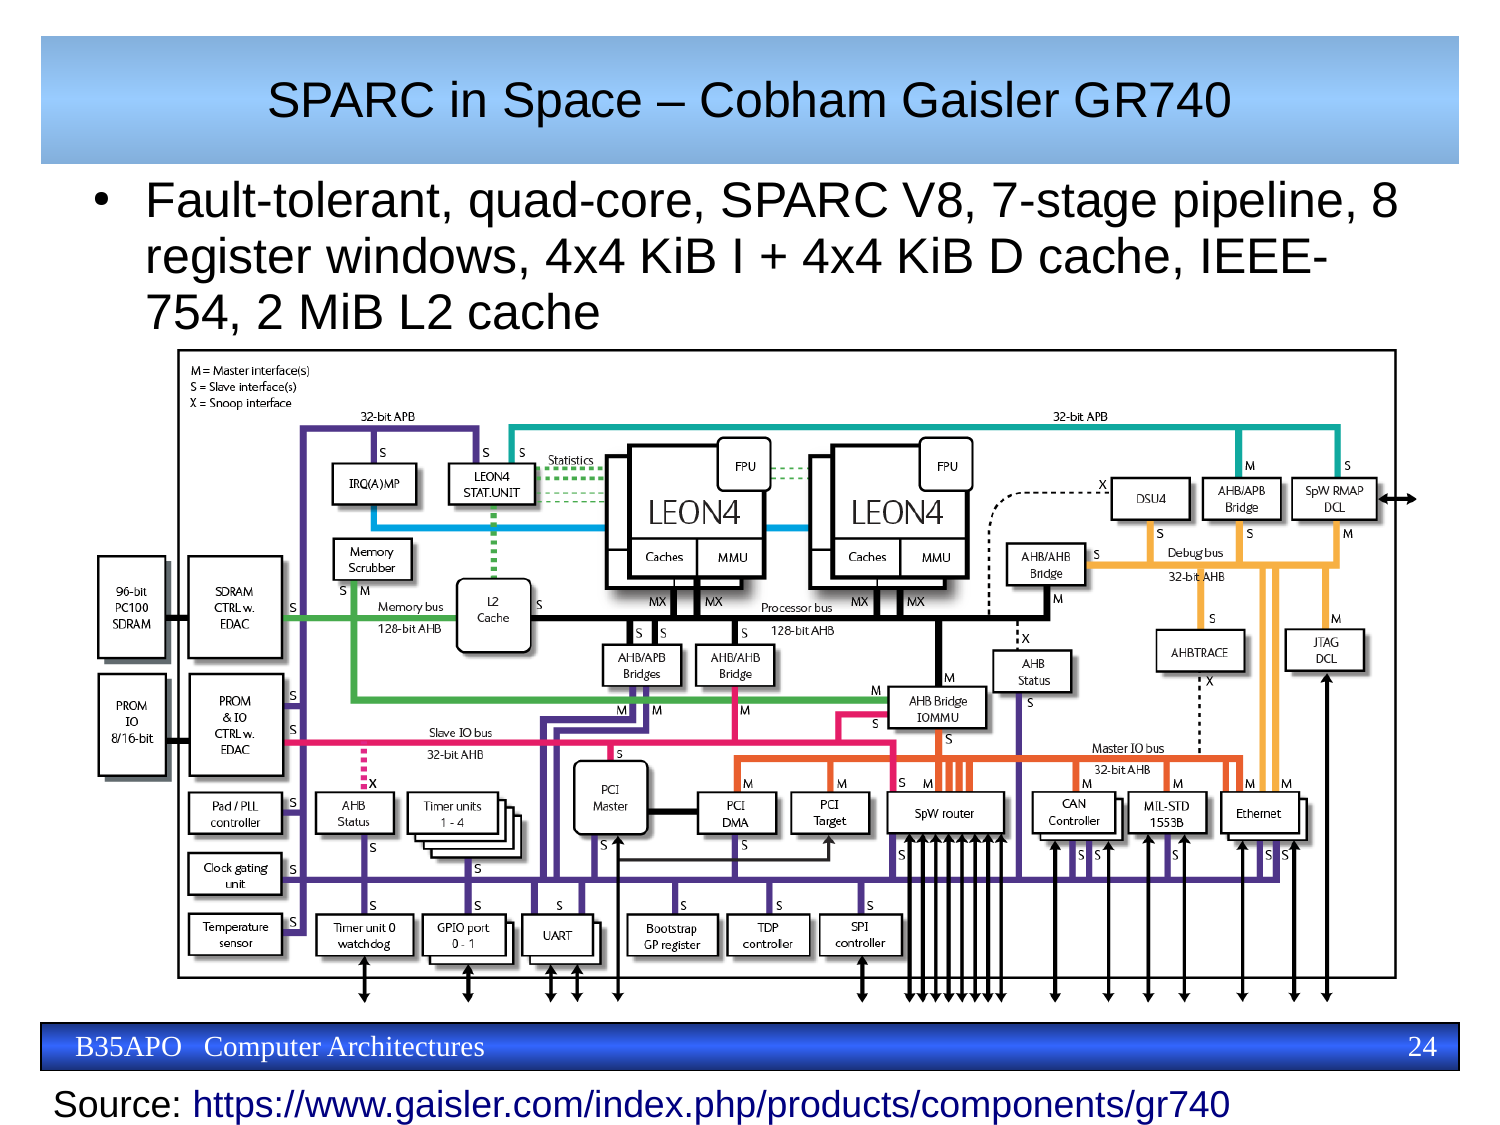

# SPARC in Space – Cobham Gaisler GR740
Fault-tolerant, quad-core, SPARC V8, 7-stage pipeline, 8 register windows, 4x4 KiB I + 4x4 KiB D cache, IEEE-754, 2 MiB L2 cache
B35APO Computer Architectures
24
Source: https://www.gaisler.com/index.php/products/components/gr740